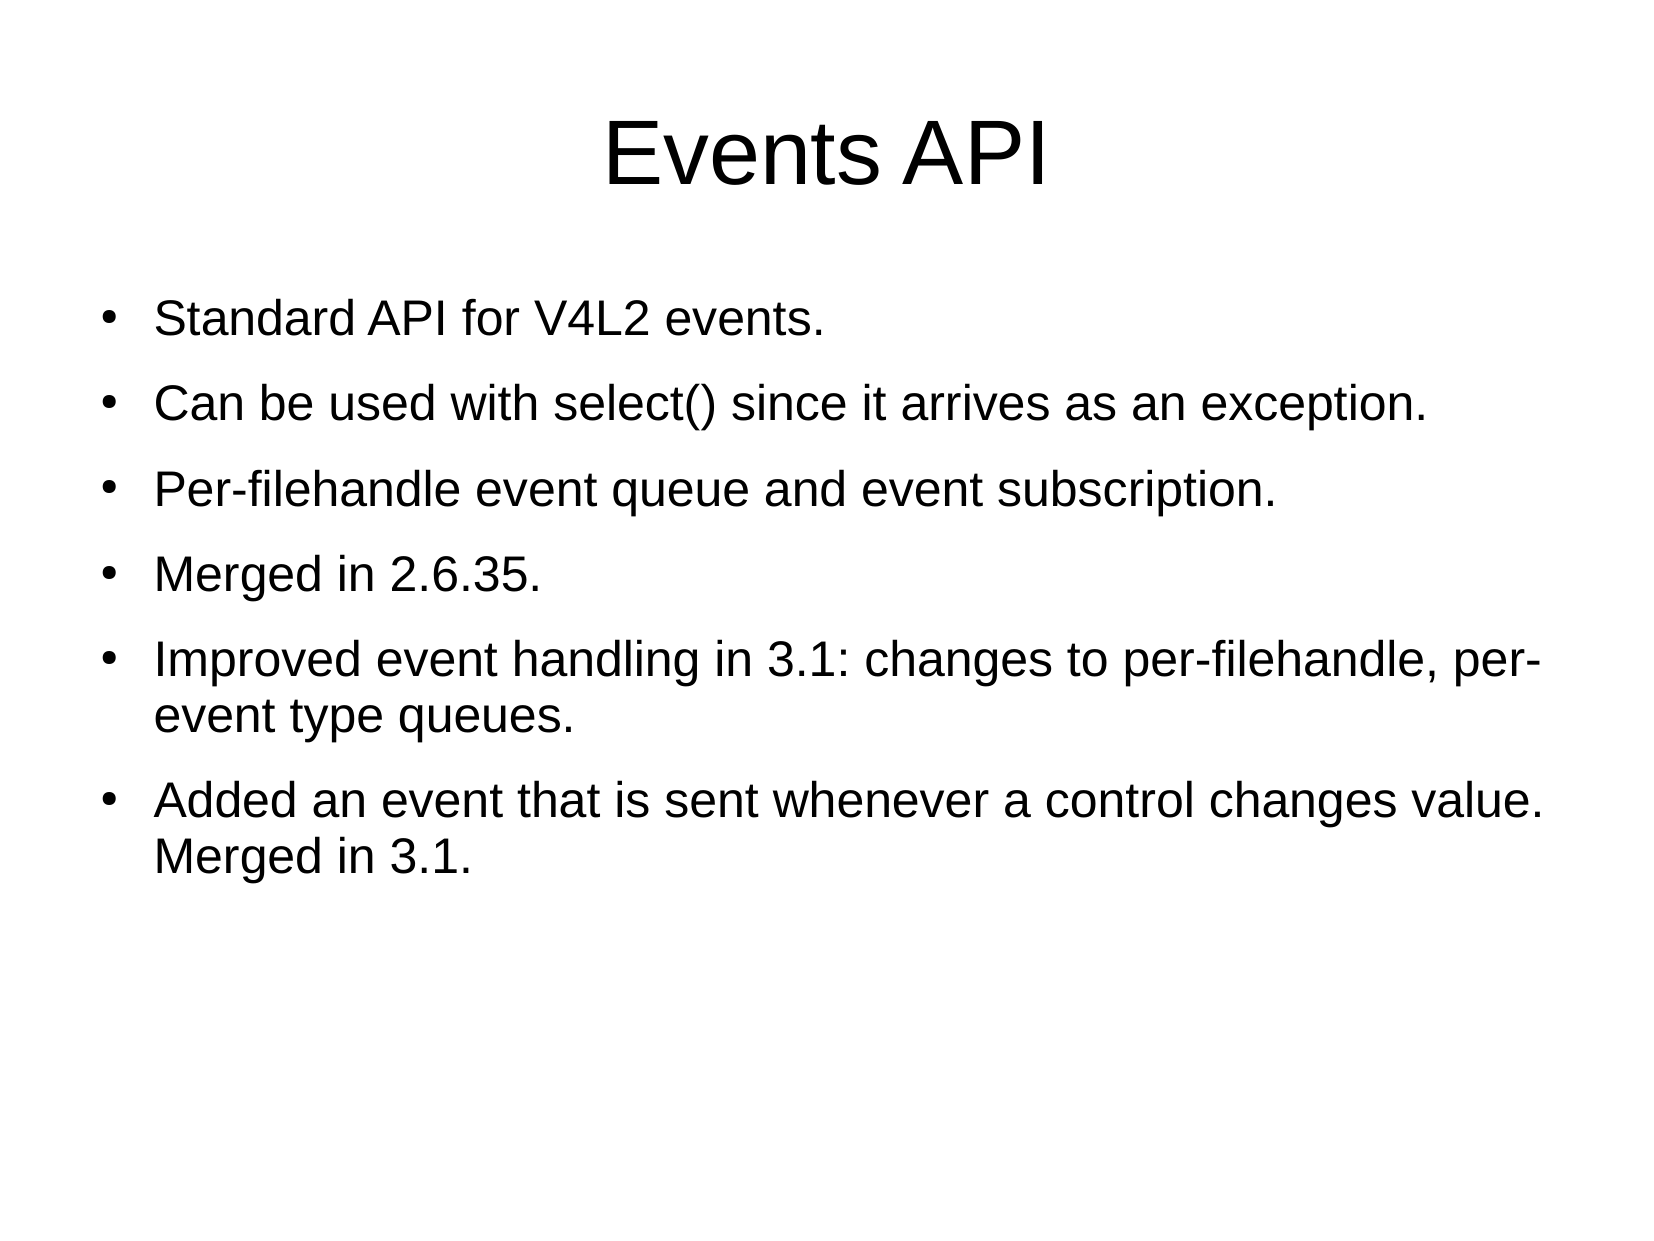

# Events API
Standard API for V4L2 events.
Can be used with select() since it arrives as an exception.
Per-filehandle event queue and event subscription.
Merged in 2.6.35.
Improved event handling in 3.1: changes to per-filehandle, per-event type queues.
Added an event that is sent whenever a control changes value. Merged in 3.1.